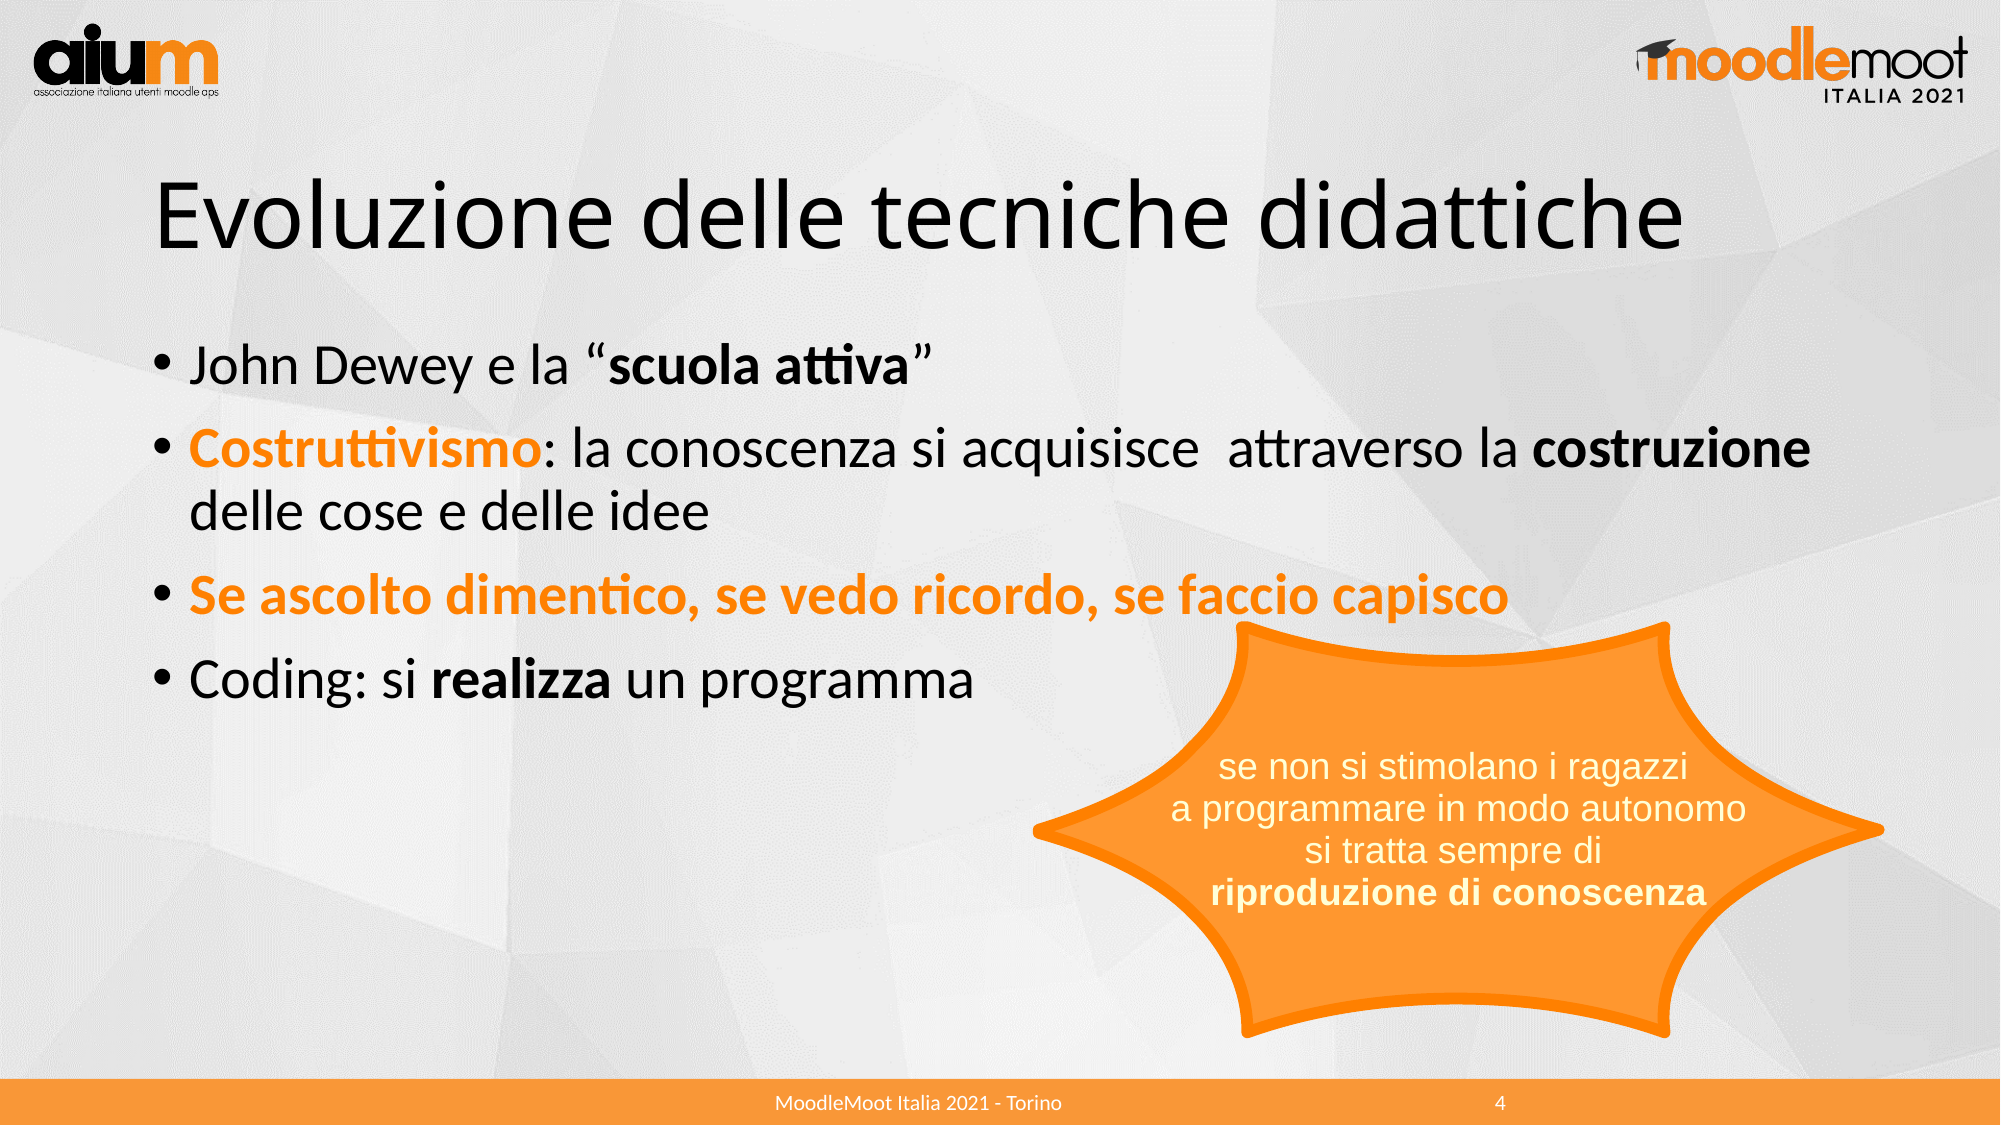

Evoluzione delle tecniche didattiche
# John Dewey e la “scuola attiva”
Costruttivismo: la conoscenza si acquisisce attraverso la costruzione delle cose e delle idee
Se ascolto dimentico, se vedo ricordo, se faccio capisco
Coding: si realizza un programma
se non si stimolano i ragazzi
a programmare in modo autonomo
si tratta sempre di
riproduzione di conoscenza